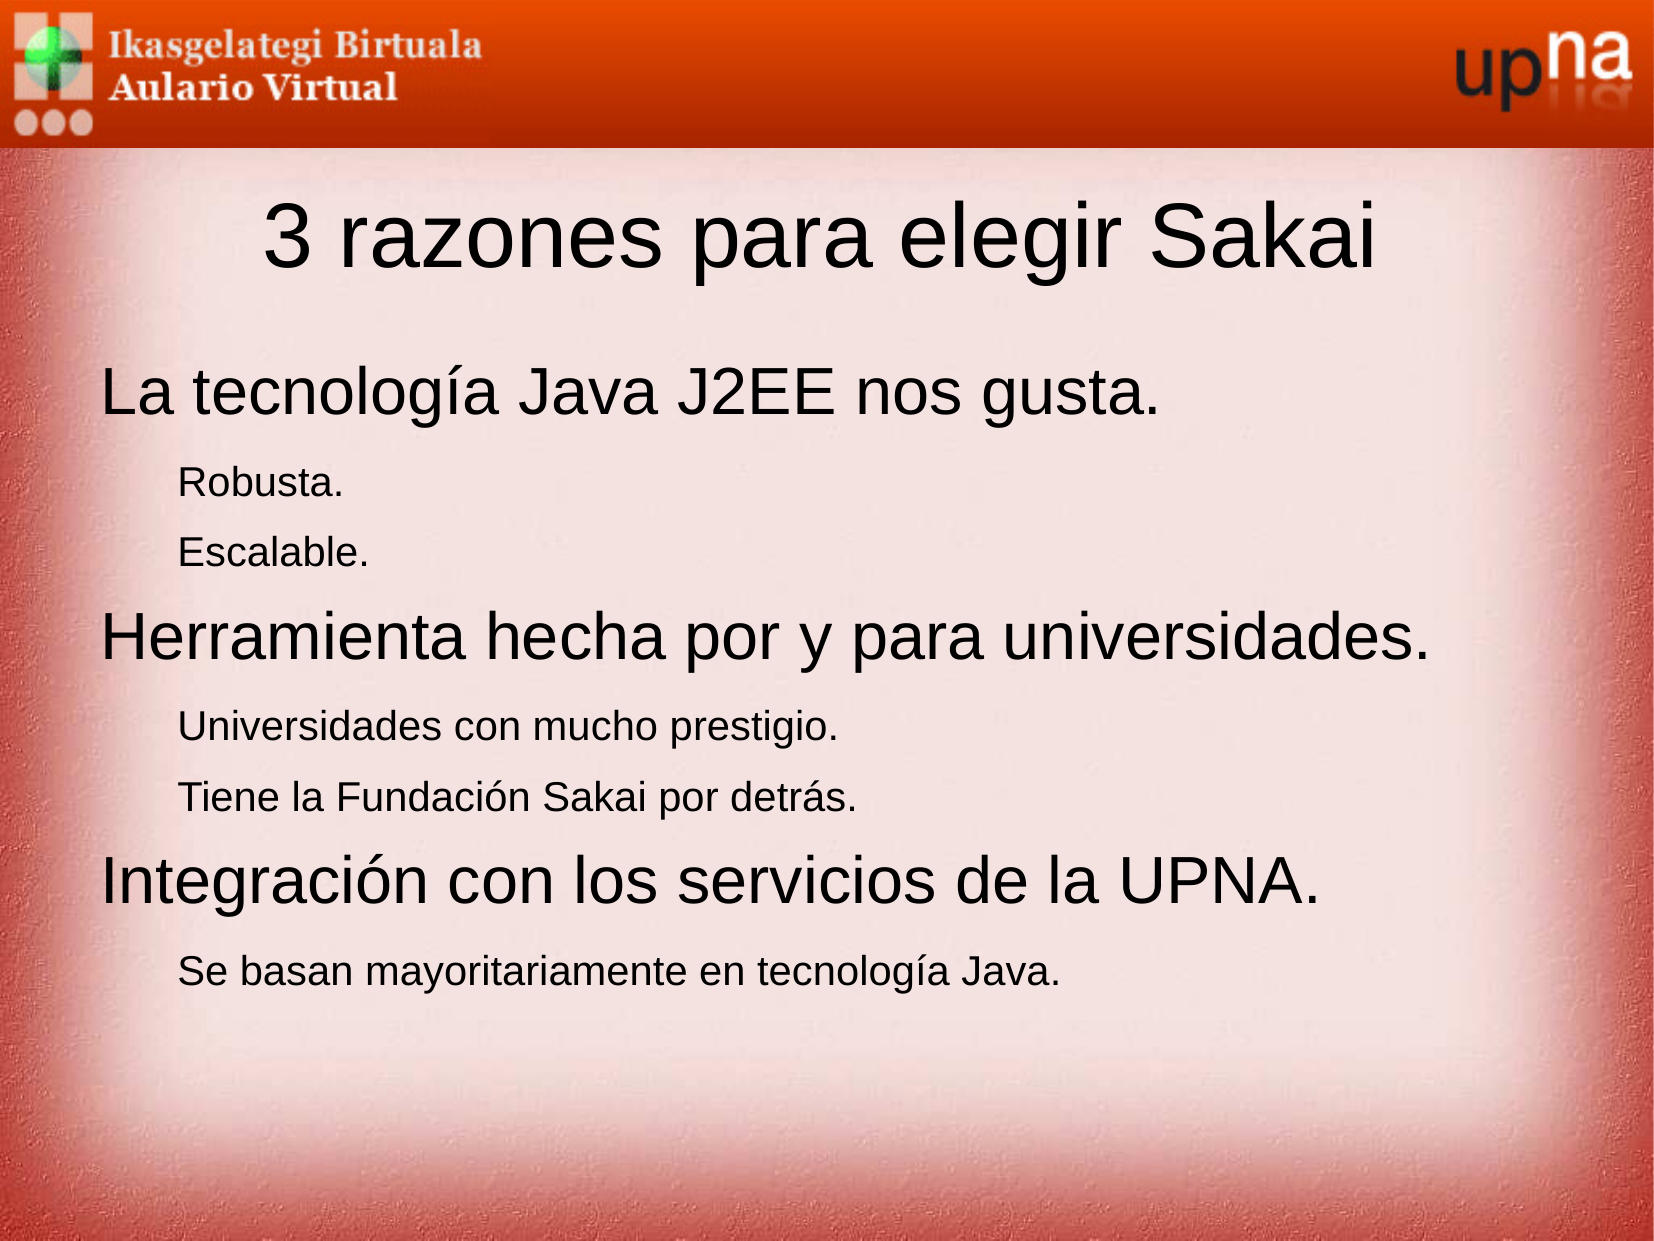

# 3 razones para elegir Sakai
La tecnología Java J2EE nos gusta.
Robusta.
Escalable.
Herramienta hecha por y para universidades.
Universidades con mucho prestigio.
Tiene la Fundación Sakai por detrás.
Integración con los servicios de la UPNA.
Se basan mayoritariamente en tecnología Java.